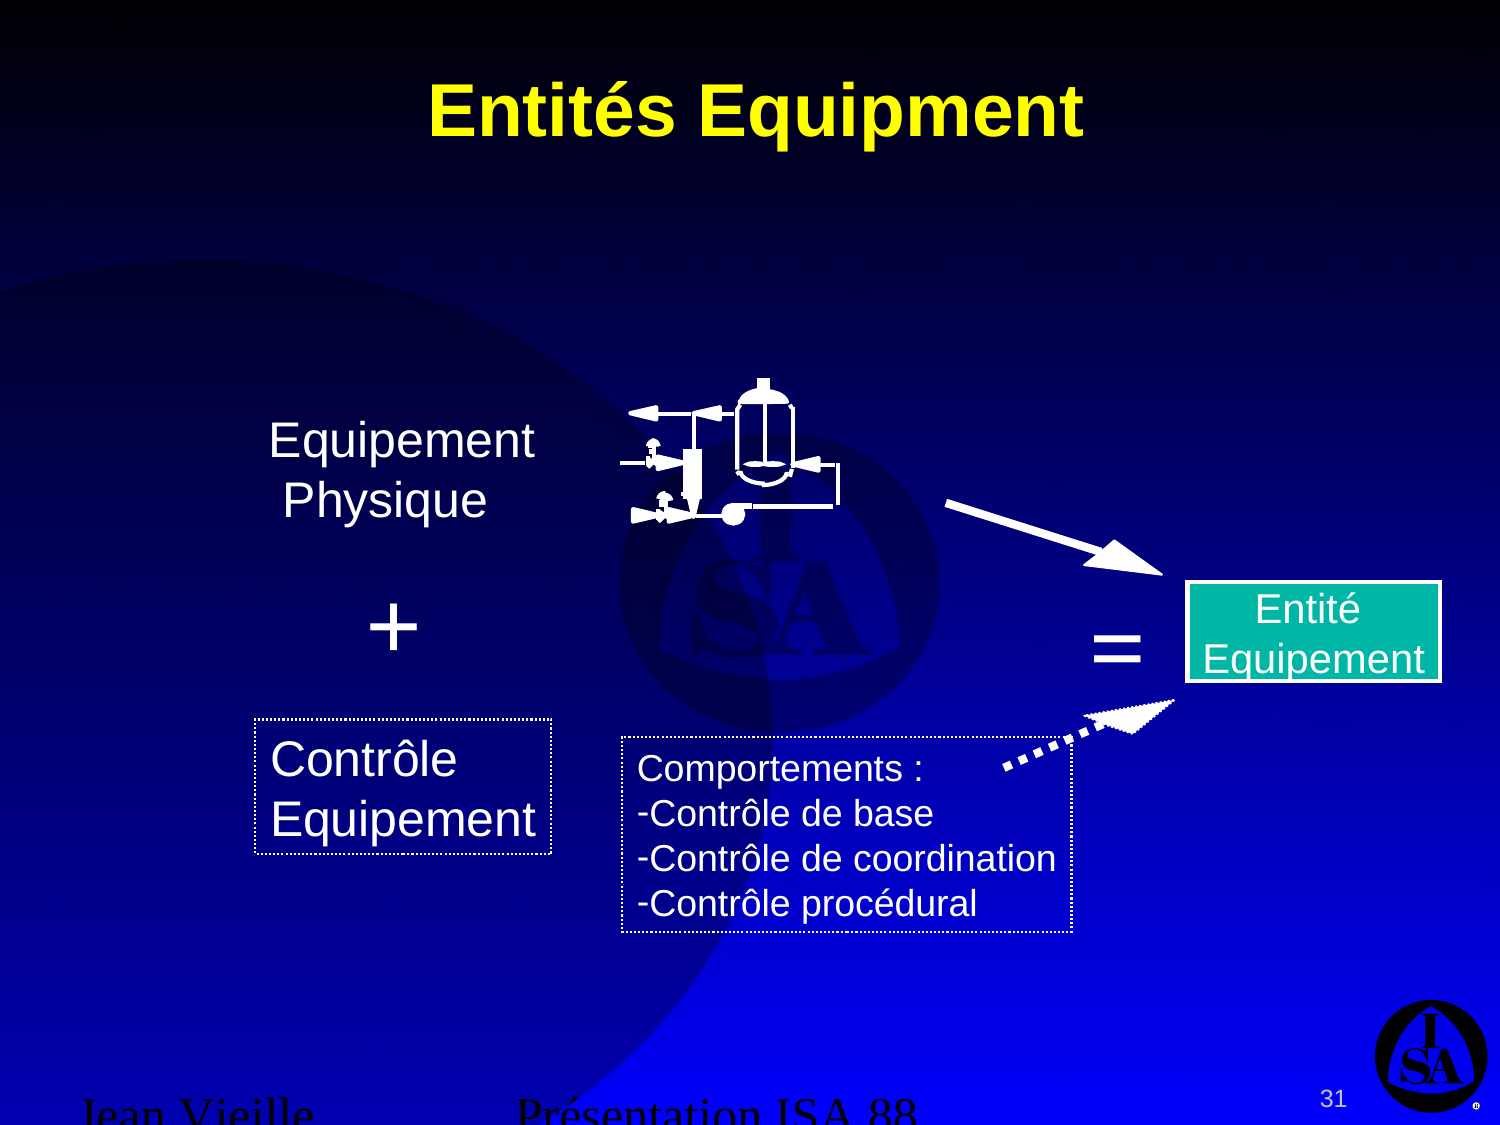

# Entités Equipment
Equipement
 Physique
=
Entité
Equipement
+
Contrôle
Equipement
Comportements :
Contrôle de base
Contrôle de coordination
Contrôle procédural